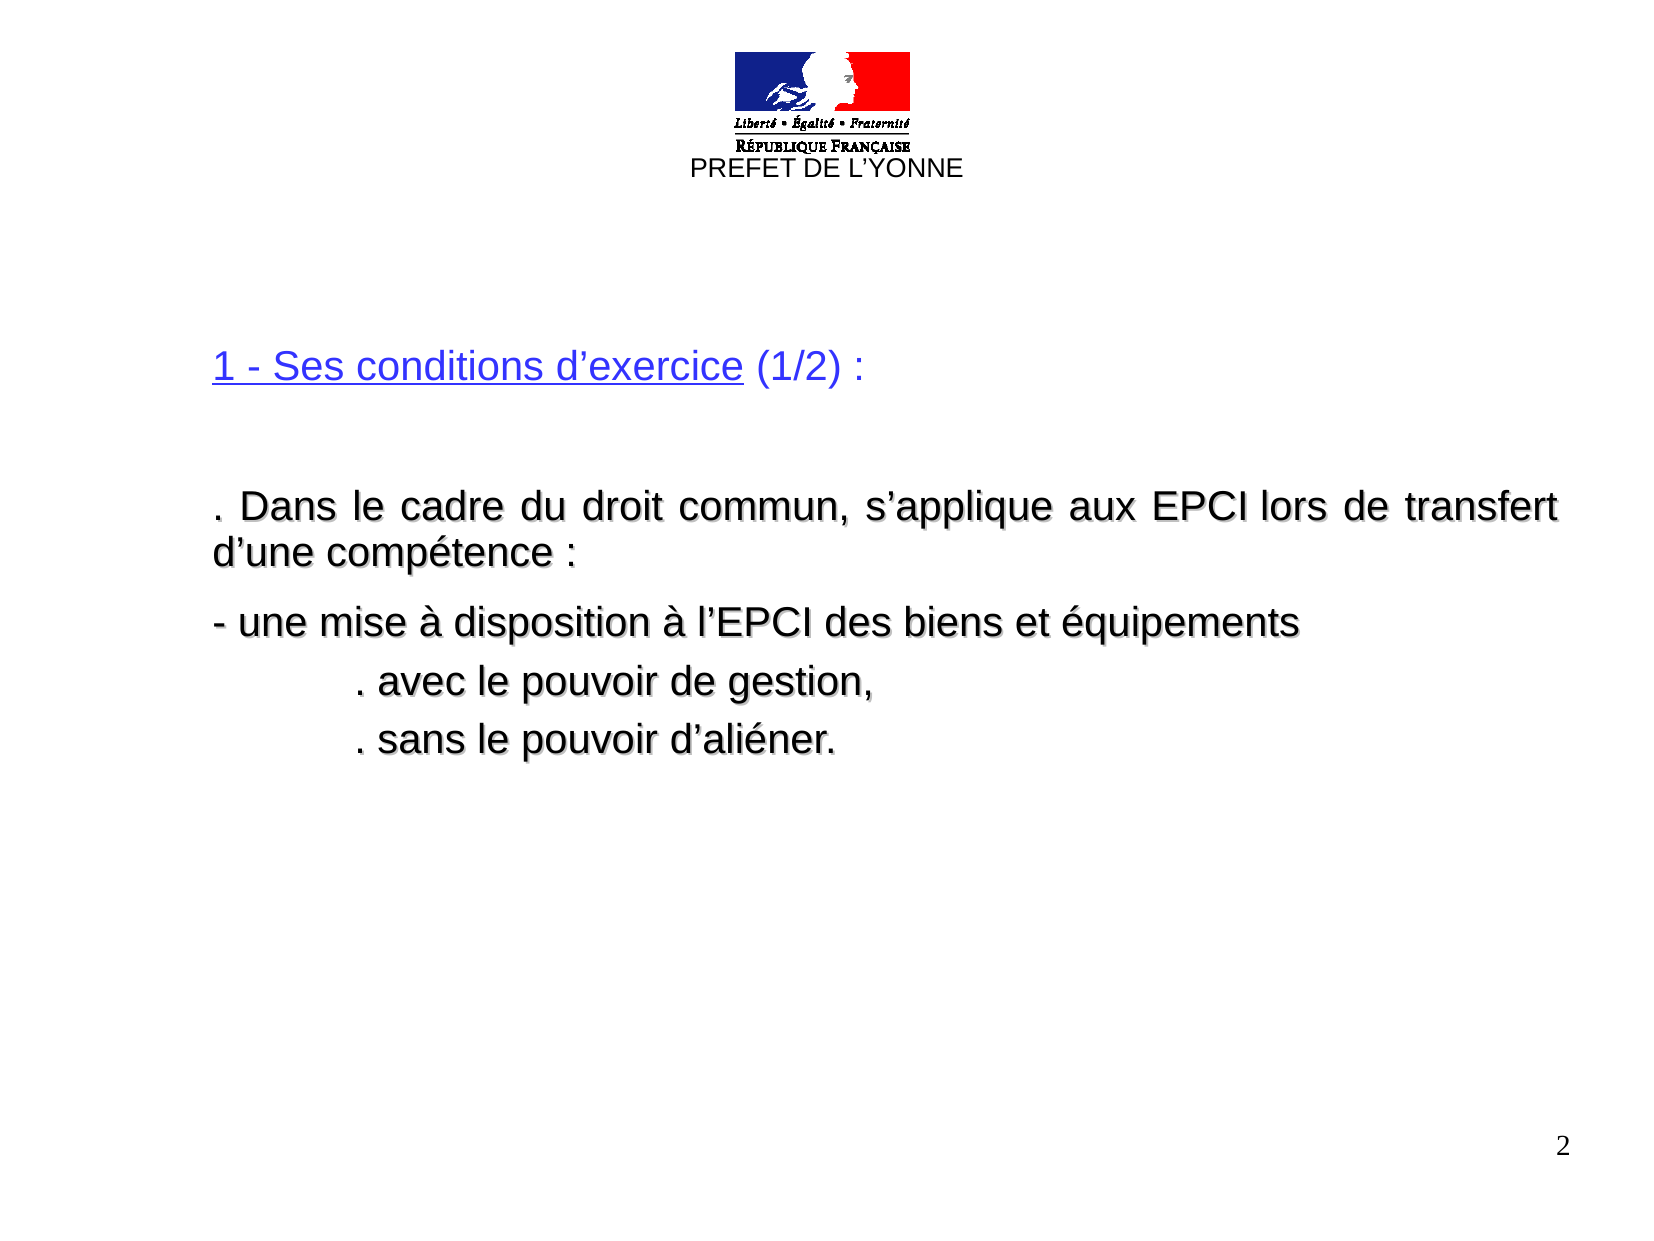

# PREFET DE L’YONNE
1 - Ses conditions d’exercice (1/2) :
. Dans le cadre du droit commun, s’applique aux EPCI lors de transfert d’une compétence :
- une mise à disposition à l’EPCI des biens et équipements
. avec le pouvoir de gestion,
. sans le pouvoir d’aliéner.
2